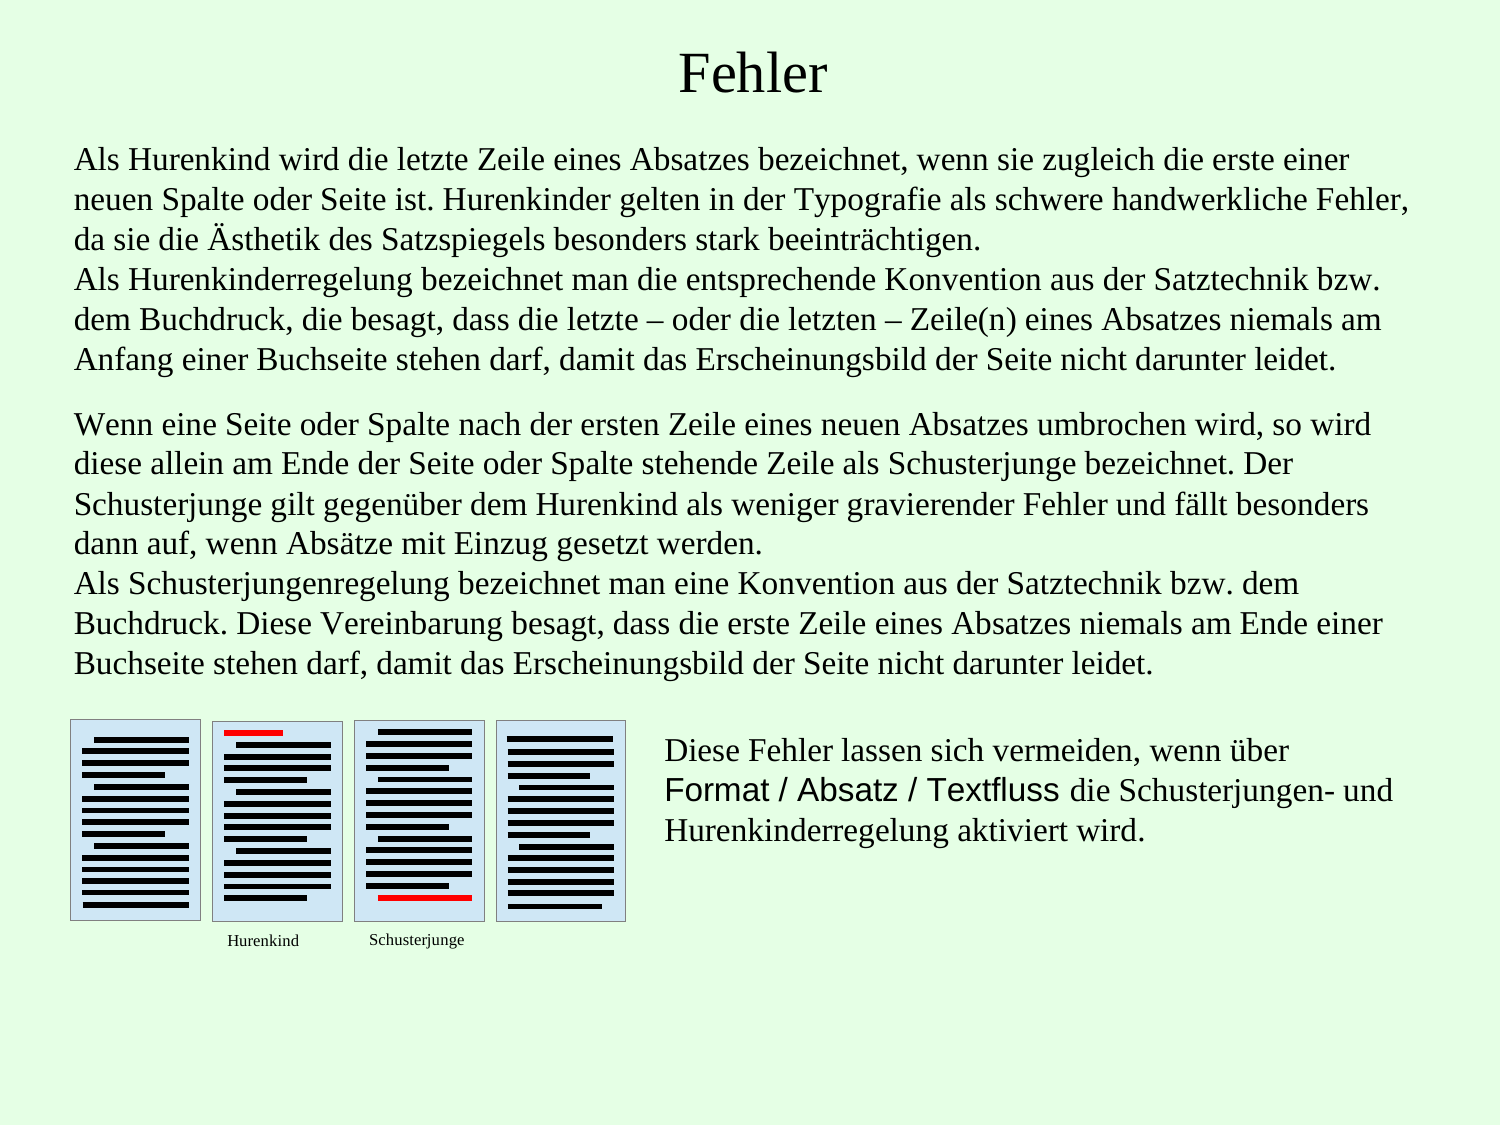

# Fehler
Als Hurenkind wird die letzte Zeile eines Absatzes bezeichnet, wenn sie zugleich die erste einer neuen Spalte oder Seite ist. Hurenkinder gelten in der Typografie als schwere handwerkliche Fehler, da sie die Ästhetik des Satzspiegels besonders stark beeinträchtigen.
Als Hurenkinderregelung bezeichnet man die entsprechende Konvention aus der Satztechnik bzw. dem Buchdruck, die besagt, dass die letzte – oder die letzten – Zeile(n) eines Absatzes niemals am Anfang einer Buchseite stehen darf, damit das Erscheinungsbild der Seite nicht darunter leidet.
Wenn eine Seite oder Spalte nach der ersten Zeile eines neuen Absatzes umbrochen wird, so wird diese allein am Ende der Seite oder Spalte stehende Zeile als Schusterjunge bezeichnet. Der Schusterjunge gilt gegenüber dem Hurenkind als weniger gravierender Fehler und fällt besonders dann auf, wenn Absätze mit Einzug gesetzt werden.
Als Schusterjungenregelung bezeichnet man eine Konvention aus der Satztechnik bzw. dem Buchdruck. Diese Vereinbarung besagt, dass die erste Zeile eines Absatzes niemals am Ende einer Buchseite stehen darf, damit das Erscheinungsbild der Seite nicht darunter leidet.
Schusterjunge
Diese Fehler lassen sich vermeiden, wenn über Format / Absatz / Textfluss die Schusterjungen- und Hurenkinderregelung aktiviert wird.
Hurenkind